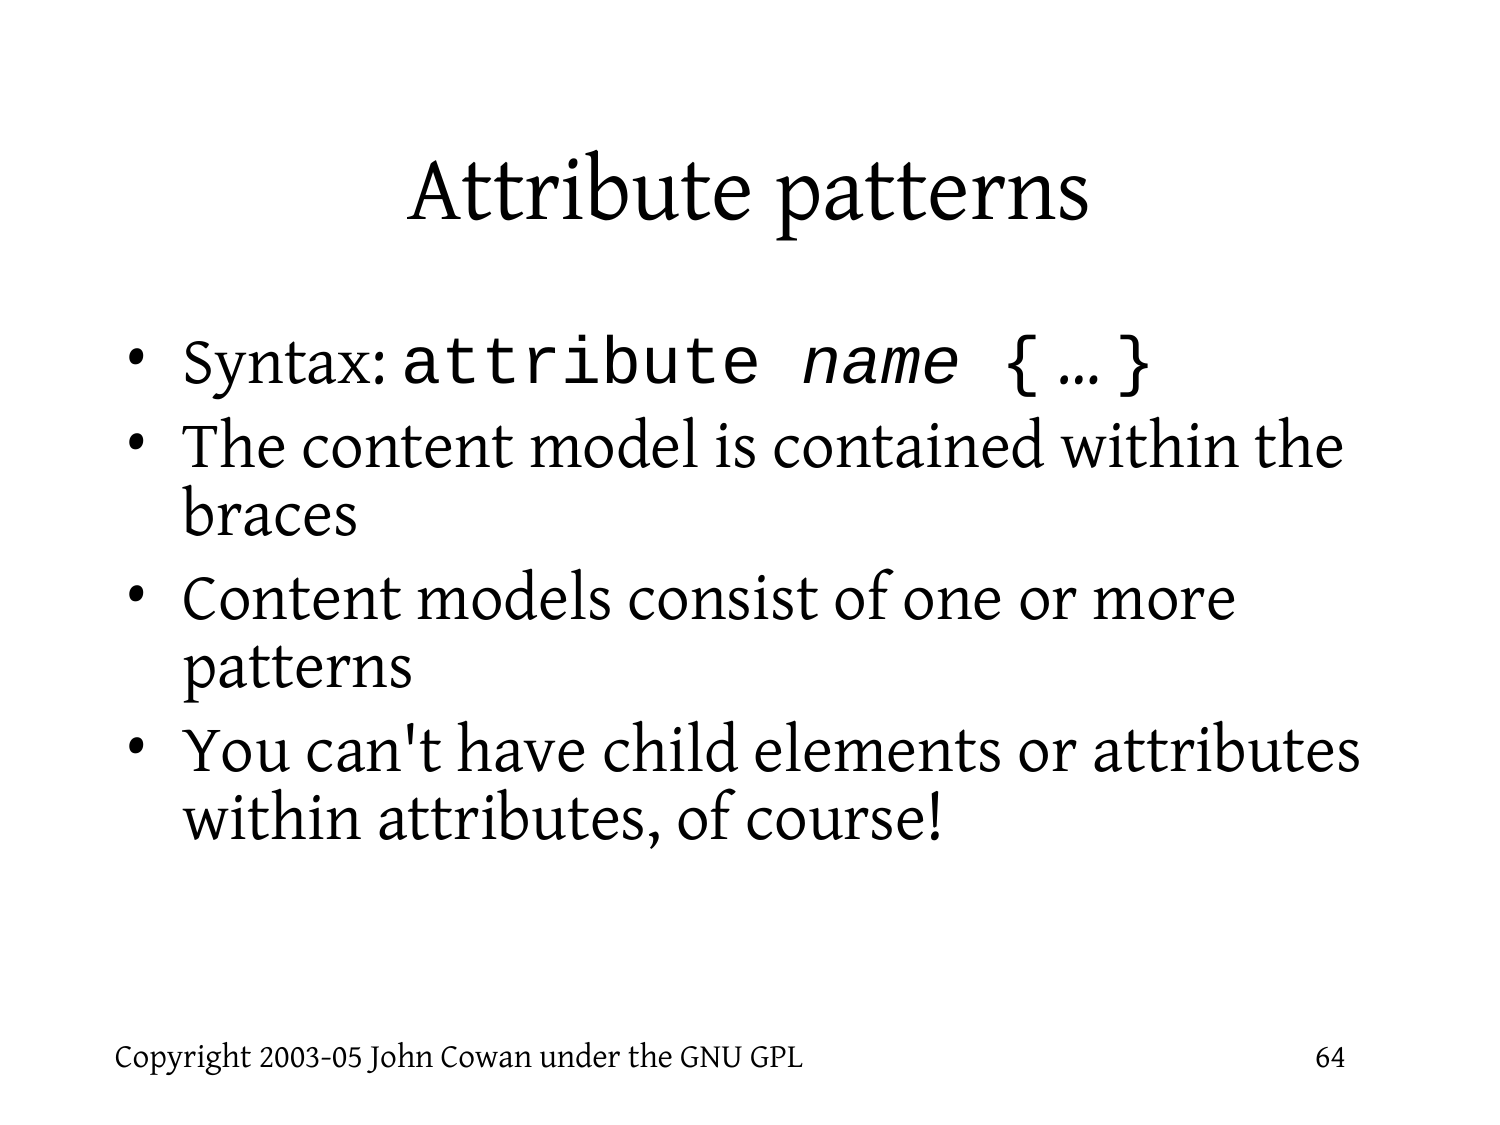

# Attribute patterns
Syntax: attribute name { … }
The content model is contained within the braces
Content models consist of one or more patterns
You can't have child elements or attributes within attributes, of course!